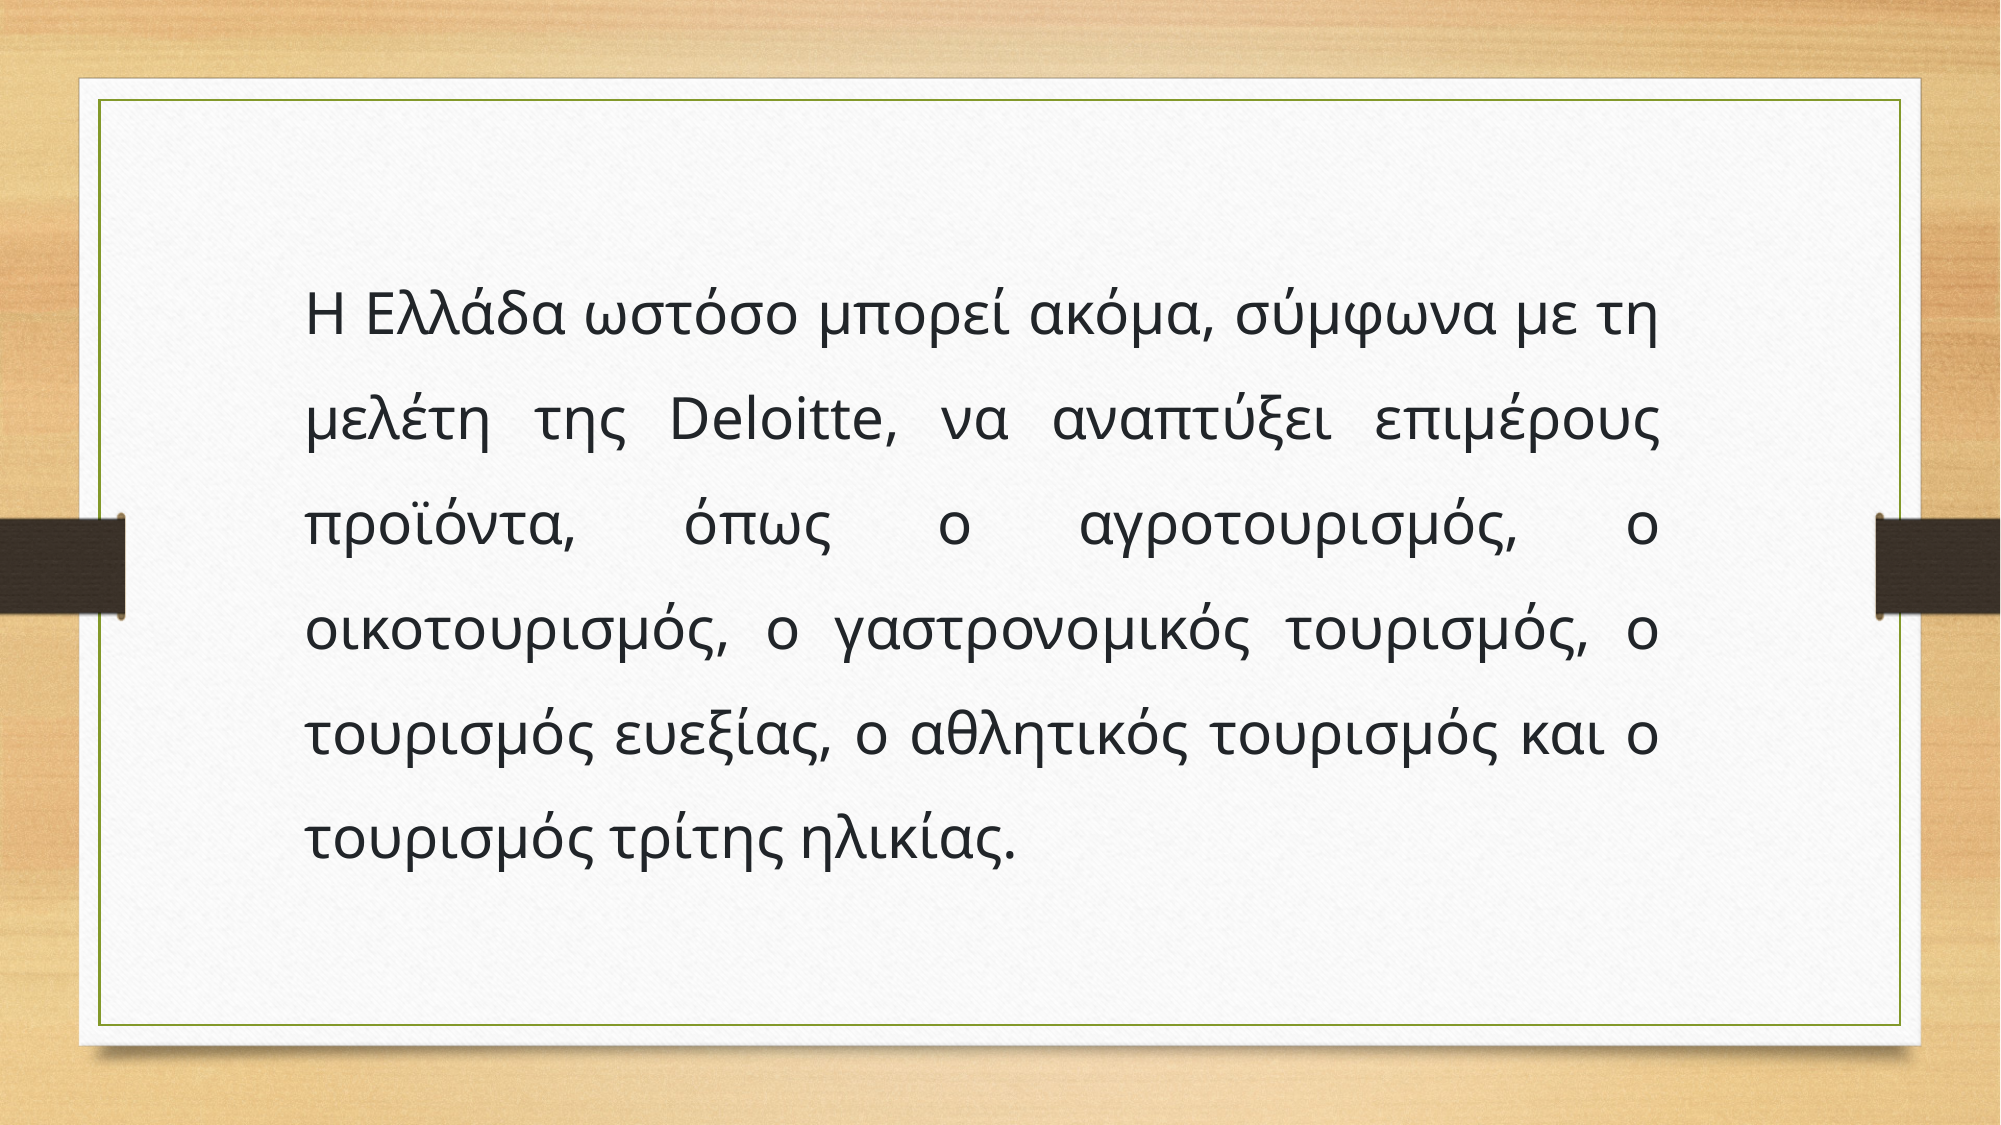

Η Ελλάδα ωστόσο μπορεί ακόμα, σύμφωνα με τη μελέτη της Deloitte, να αναπτύξει επιμέρους προϊόντα, όπως ο αγροτουρισμός, ο οικοτουρισμός, ο γαστρονομικός τουρισμός, ο τουρισμός ευεξίας, ο αθλητικός τουρισμός και ο τουρισμός τρίτης ηλικίας.